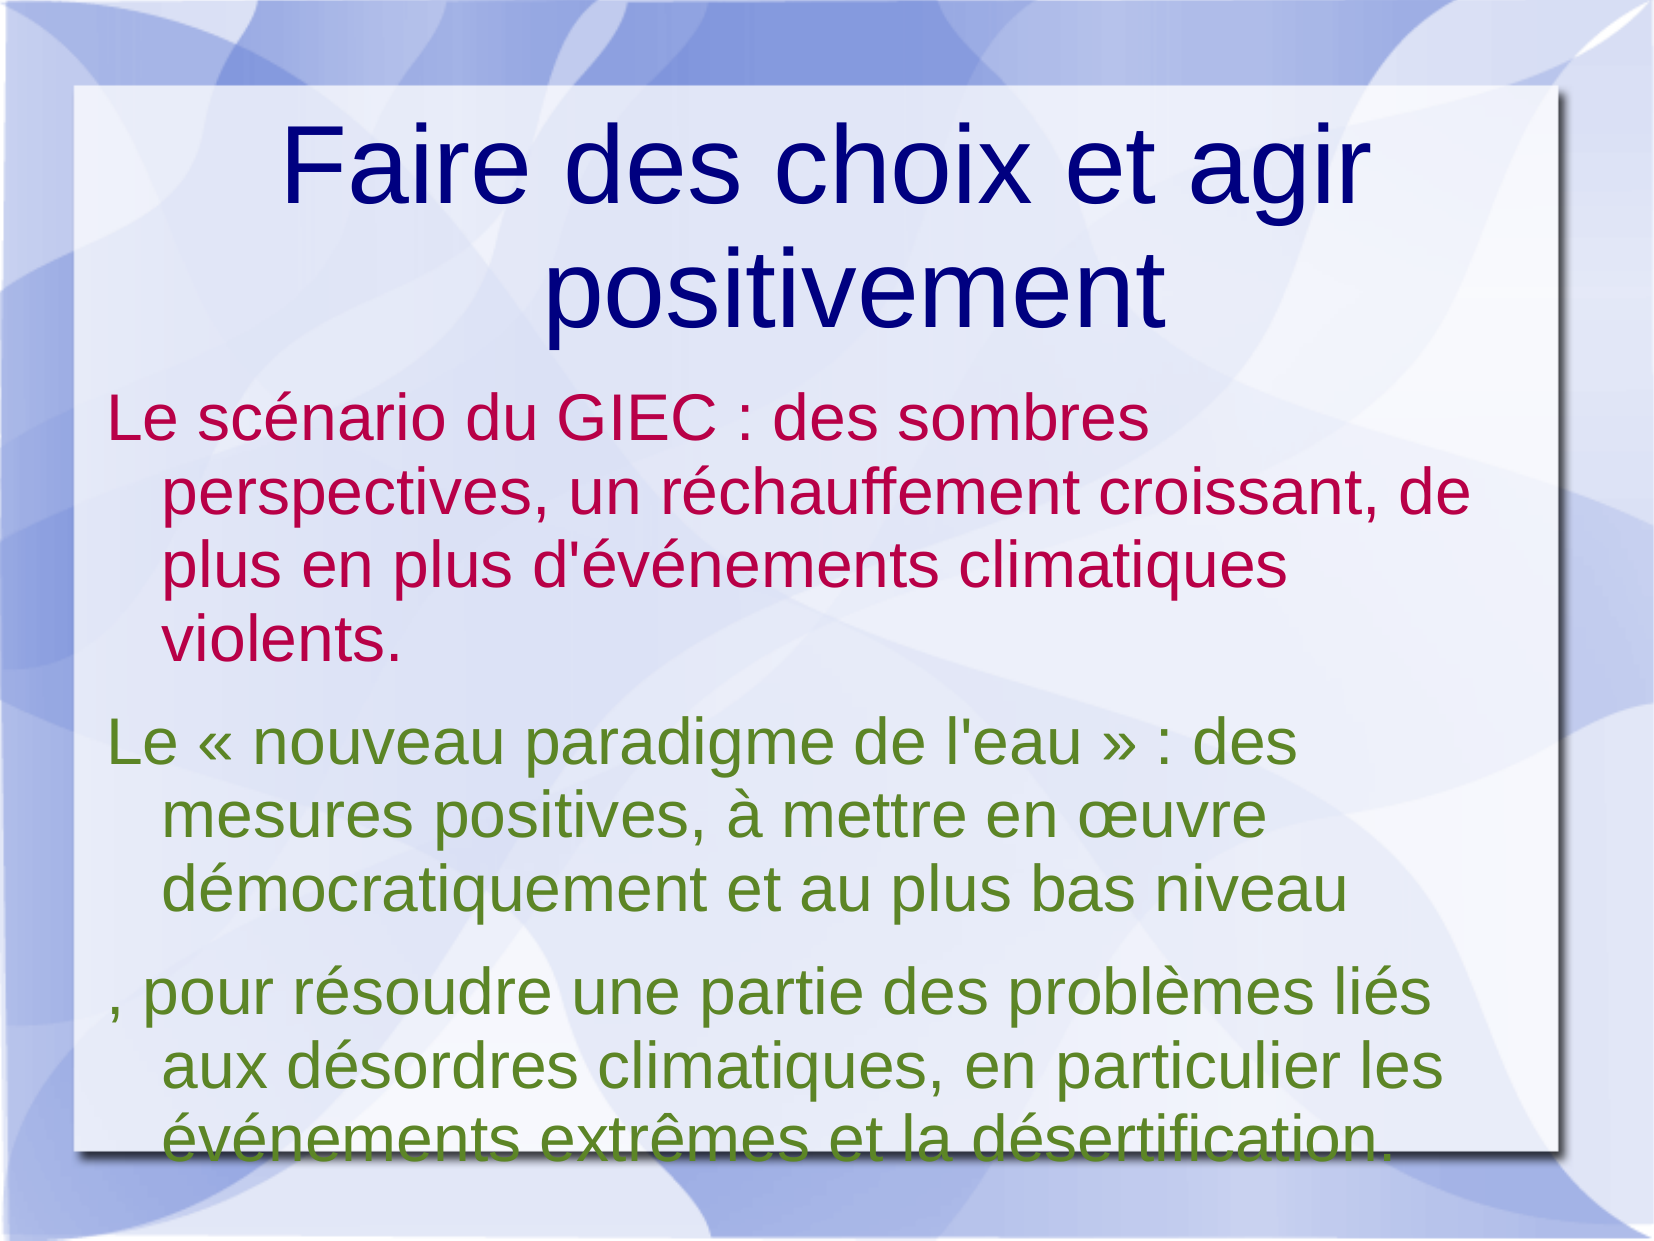

# Faire des choix et agir positivement
Le scénario du GIEC : des sombres perspectives, un réchauffement croissant, de plus en plus d'événements climatiques violents.
Le « nouveau paradigme de l'eau » : des mesures positives, à mettre en œuvre démocratiquement et au plus bas niveau
, pour résoudre une partie des problèmes liés aux désordres climatiques, en particulier les événements extrêmes et la désertification.